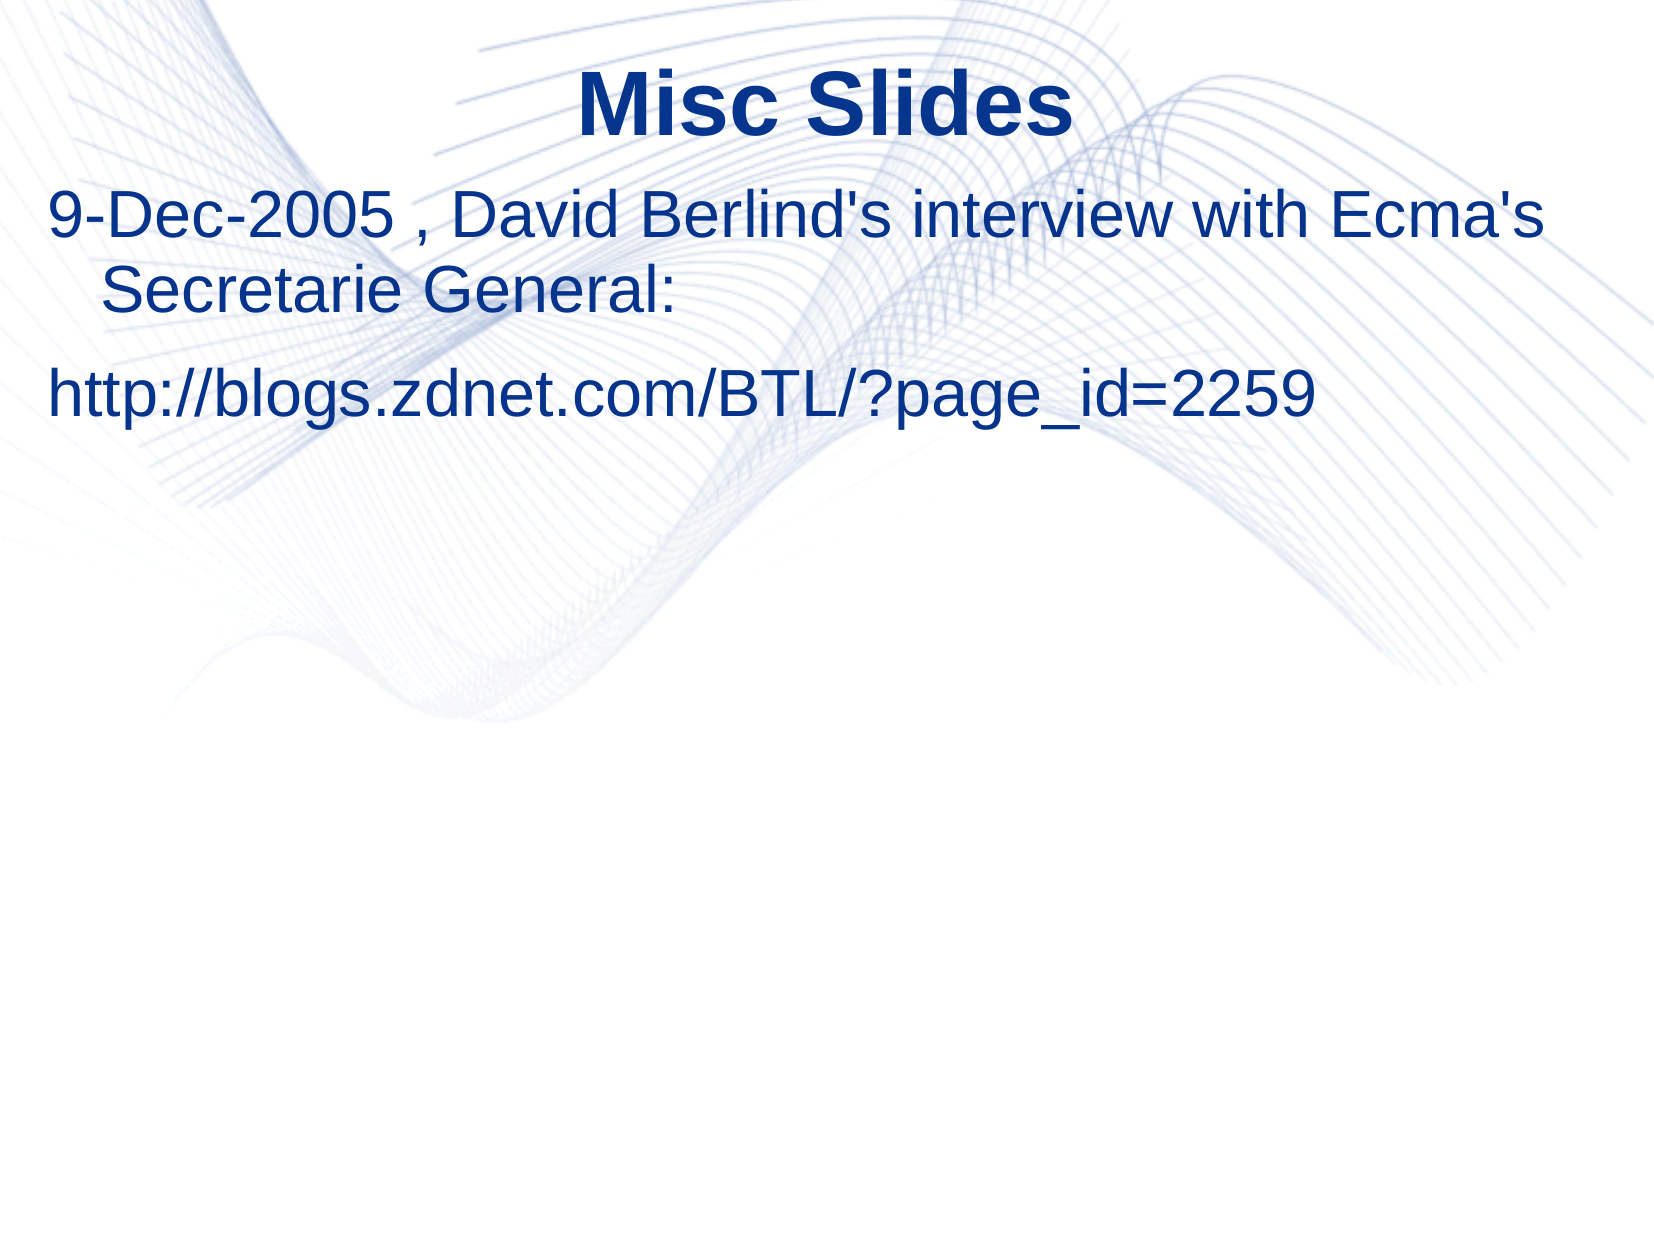

# Misc Slides
9-Dec-2005 , David Berlind's interview with Ecma's Secretarie General:
http://blogs.zdnet.com/BTL/?page_id=2259